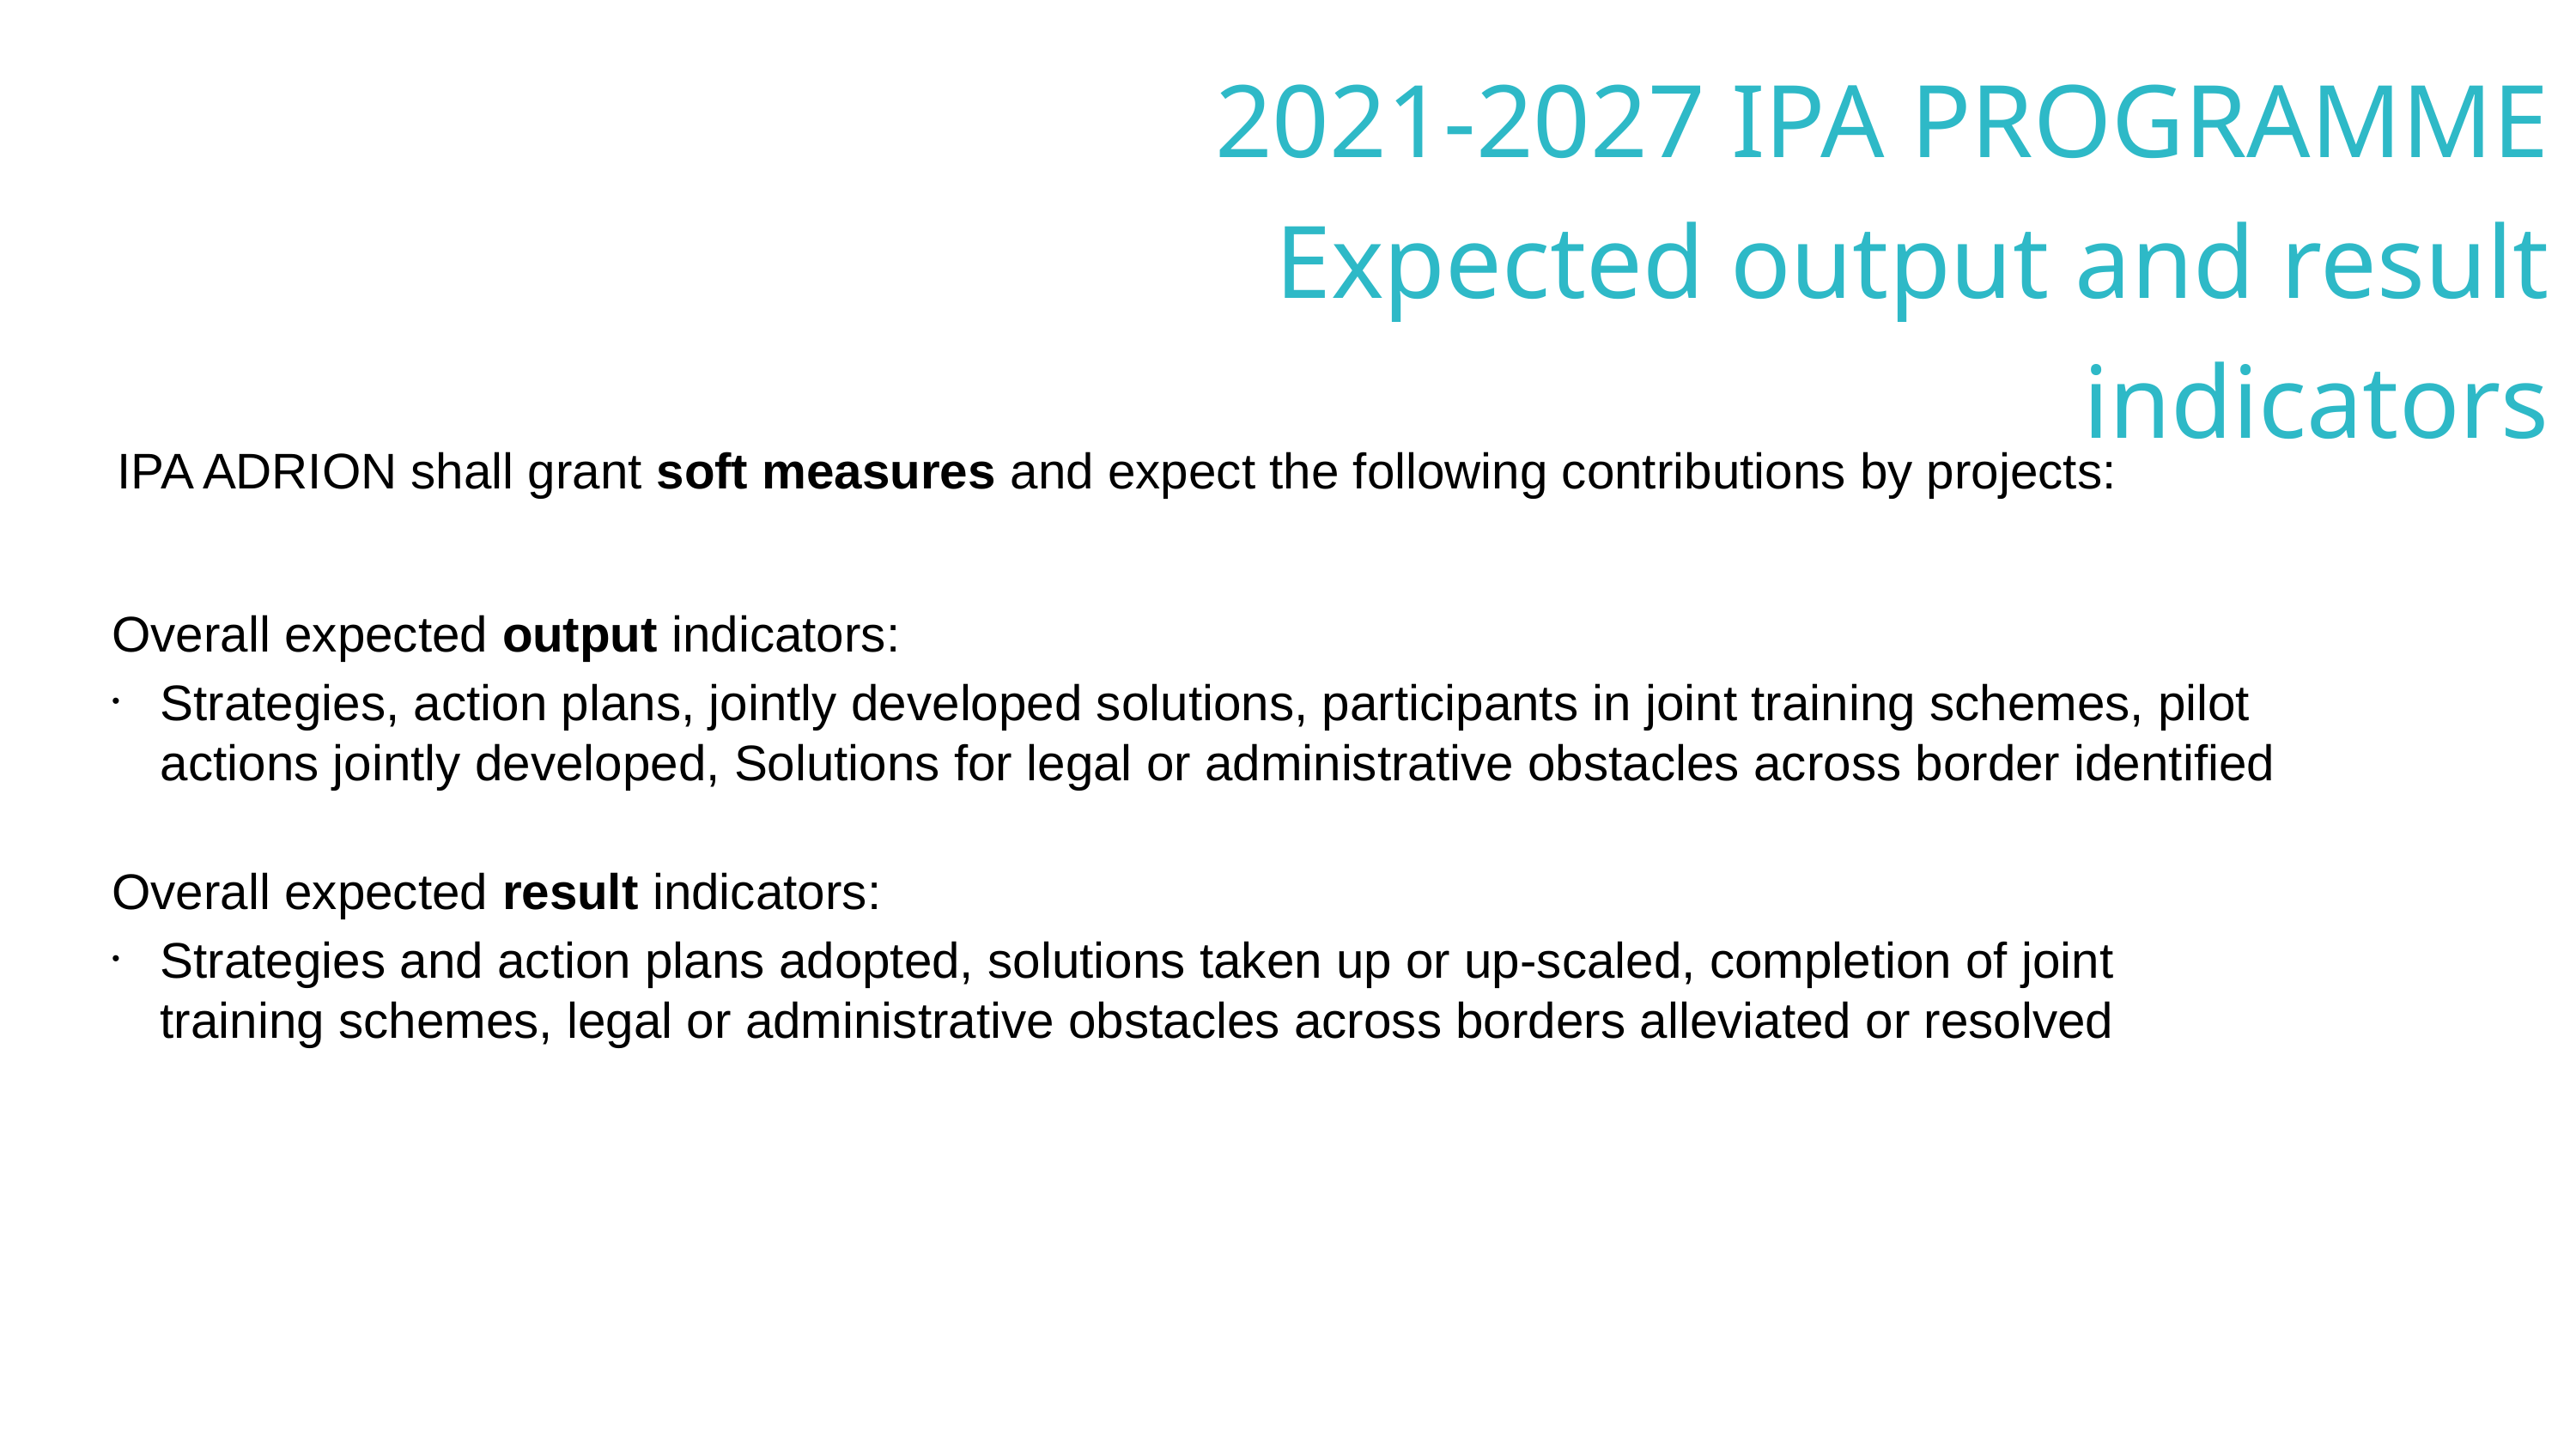

2021-2027 IPA PROGRAMME
Expected output and result indicators
IPA ADRION shall grant soft measures and expect the following contributions by projects:
Overall expected output indicators:
Strategies, action plans, jointly developed solutions, participants in joint training schemes, pilot actions jointly developed, Solutions for legal or administrative obstacles across border identified
Overall expected result indicators:
Strategies and action plans adopted, solutions taken up or up-scaled, completion of joint training schemes, legal or administrative obstacles across borders alleviated or resolved